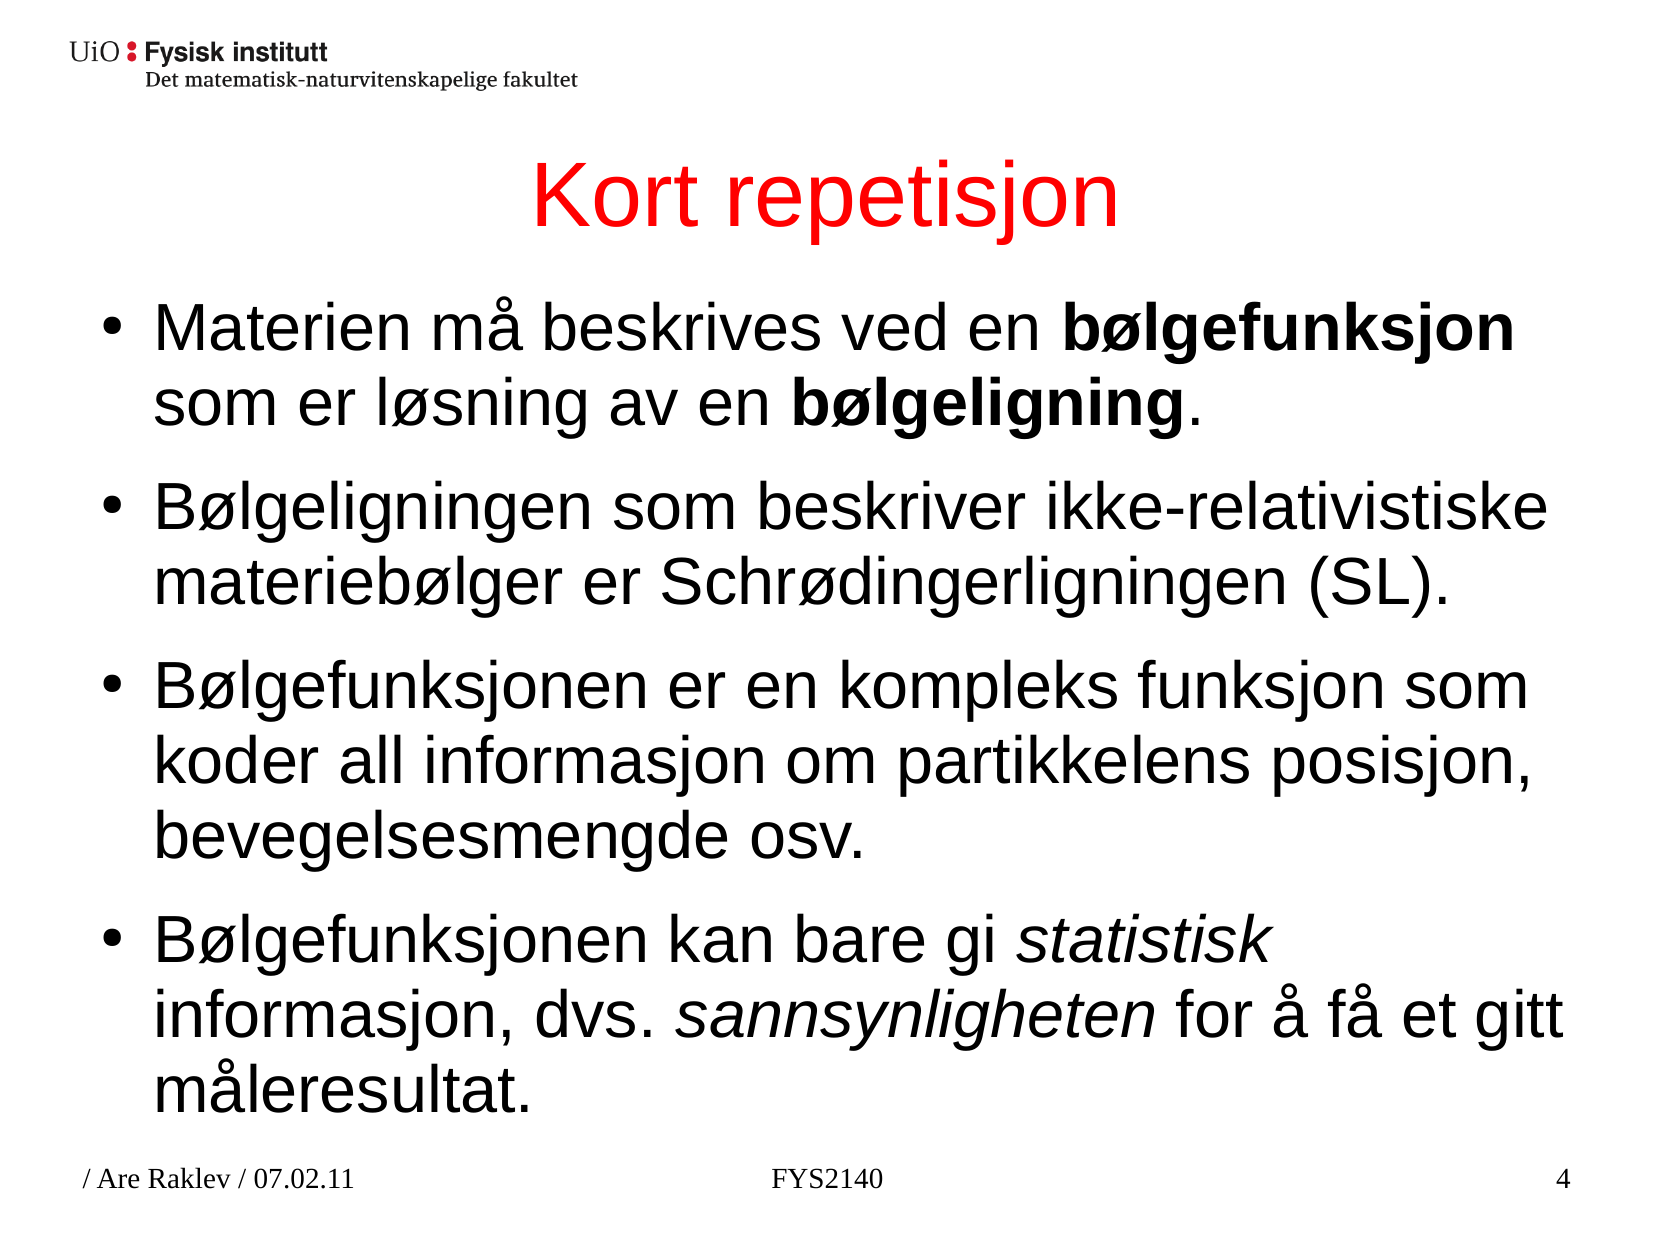

# Kort repetisjon
Materien må beskrives ved en bølgefunksjon som er løsning av en bølgeligning.
Bølgeligningen som beskriver ikke-relativistiske materiebølger er Schrødingerligningen (SL).
Bølgefunksjonen er en kompleks funksjon som koder all informasjon om partikkelens posisjon, bevegelsesmengde osv.
Bølgefunksjonen kan bare gi statistisk informasjon, dvs. sannsynligheten for å få et gitt måleresultat.
/ Are Raklev / 07.02.11
FYS2140
4